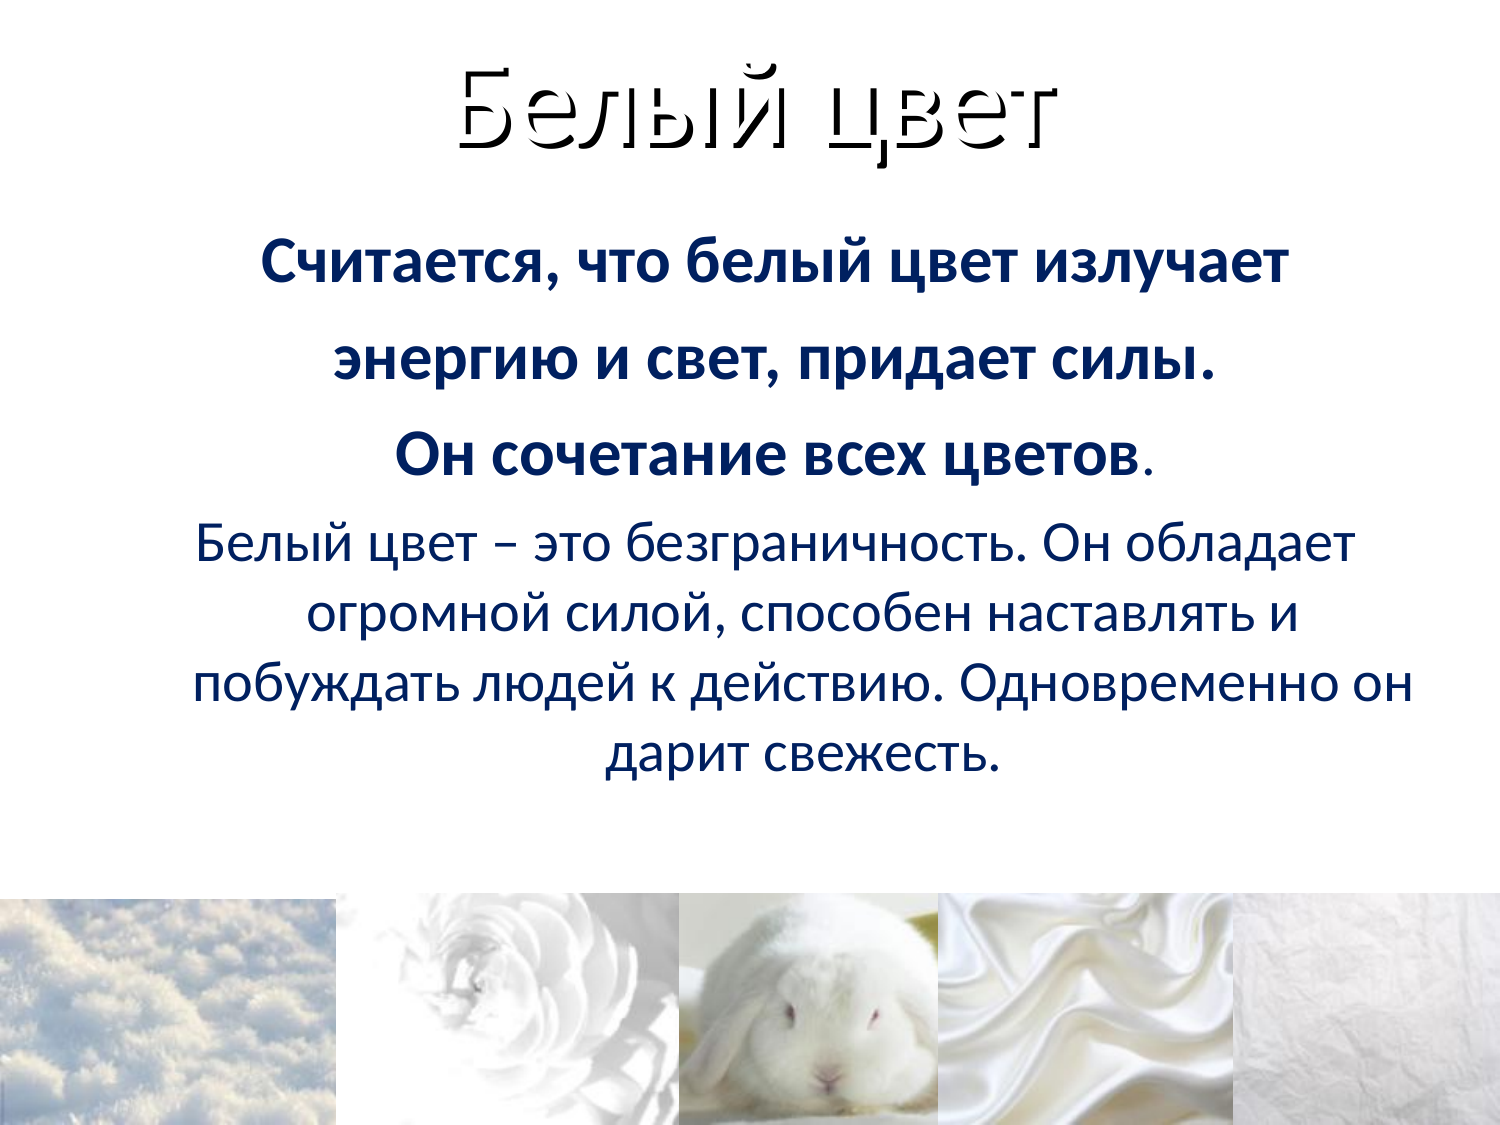

# Белый цвет
Считается, что белый цвет излучает
энергию и свет, придает силы.
Он сочетание всех цветов.
Белый цвет – это безграничность. Он обладает огромной силой, способен наставлять и побуждать людей к действию. Одновременно он дарит свежесть.